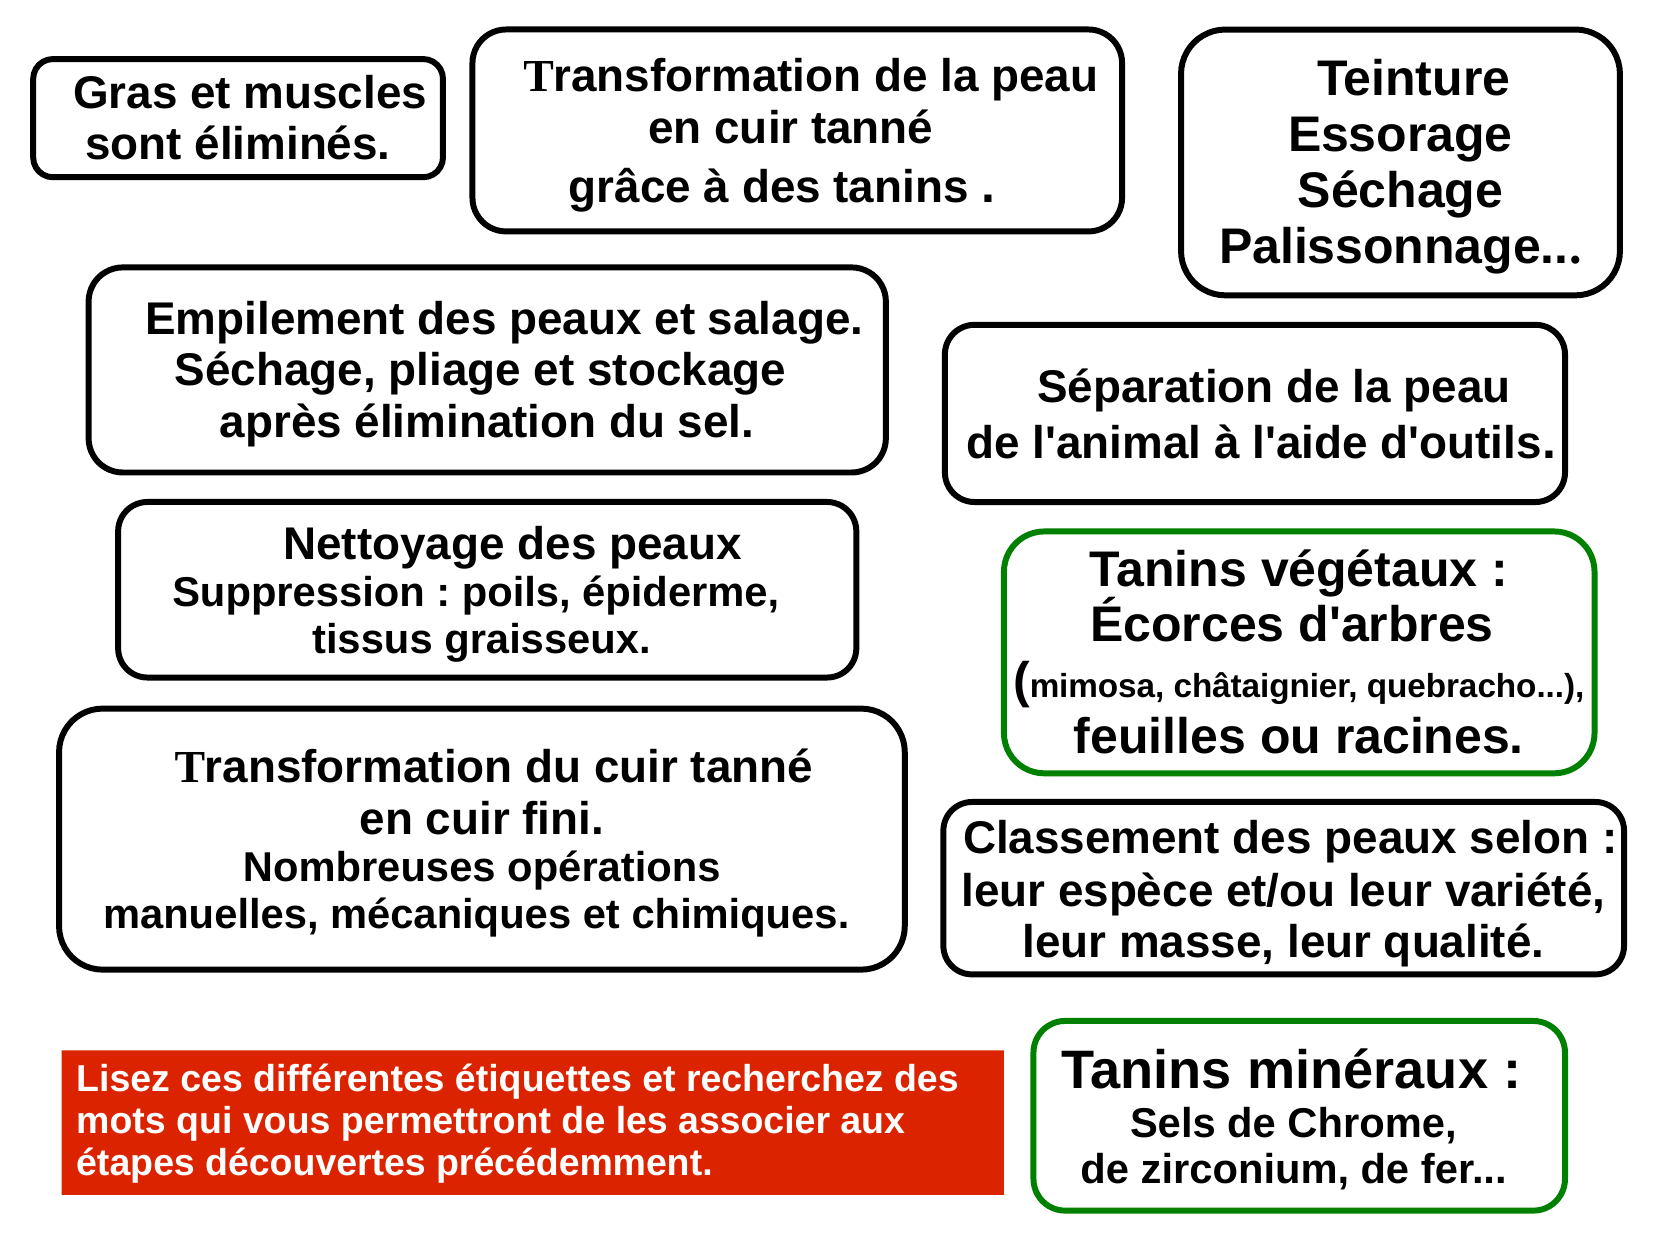

Transformation de la peau
en cuir tanné
grâce à des tanins .
 Teinture
Essorage
Séchage
Palissonnage...
 Gras et muscles
sont éliminés.
 Empilement des peaux et salage.
Séchage, pliage et stockage
après élimination du sel.
 Séparation de la peau
 de l'animal à l'aide d'outils.
 Nettoyage des peaux
Suppression : poils, épiderme,
tissus graisseux.
 Tanins végétaux :
Écorces d'arbres
(mimosa, châtaignier, quebracho...),
feuilles ou racines.
 Transformation du cuir tanné
en cuir fini.
Nombreuses opérations
 manuelles, mécaniques et chimiques.
 Classement des peaux selon :
leur espèce et/ou leur variété,
 leur masse, leur qualité.
Tanins minéraux :
Sels de Chrome,
de zirconium, de fer...
Lisez ces différentes étiquettes et recherchez des mots qui vous permettront de les associer aux étapes découvertes précédemment.